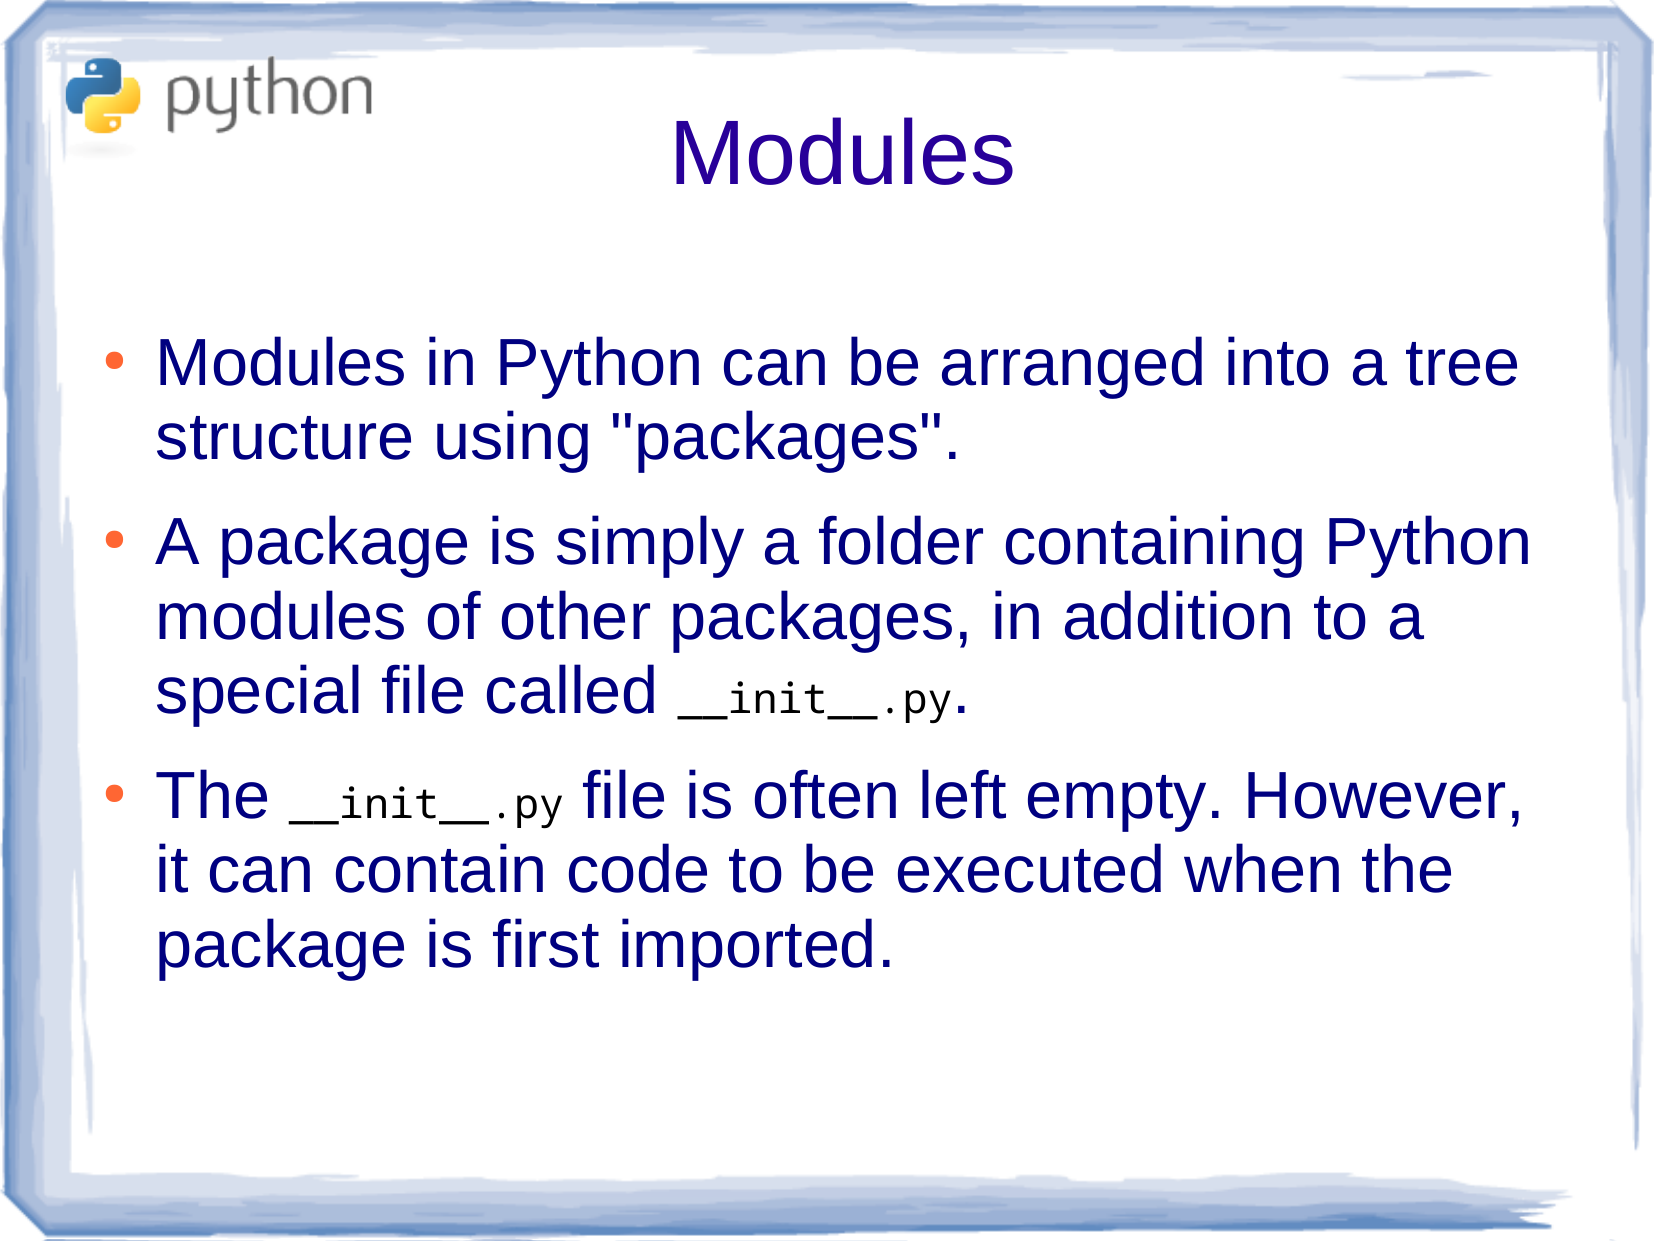

# Modules
Modules in Python can be arranged into a tree structure using "packages".
A package is simply a folder containing Python modules of other packages, in addition to a special file called __init__.py.
The __init__.py file is often left empty. However, it can contain code to be executed when the package is first imported.